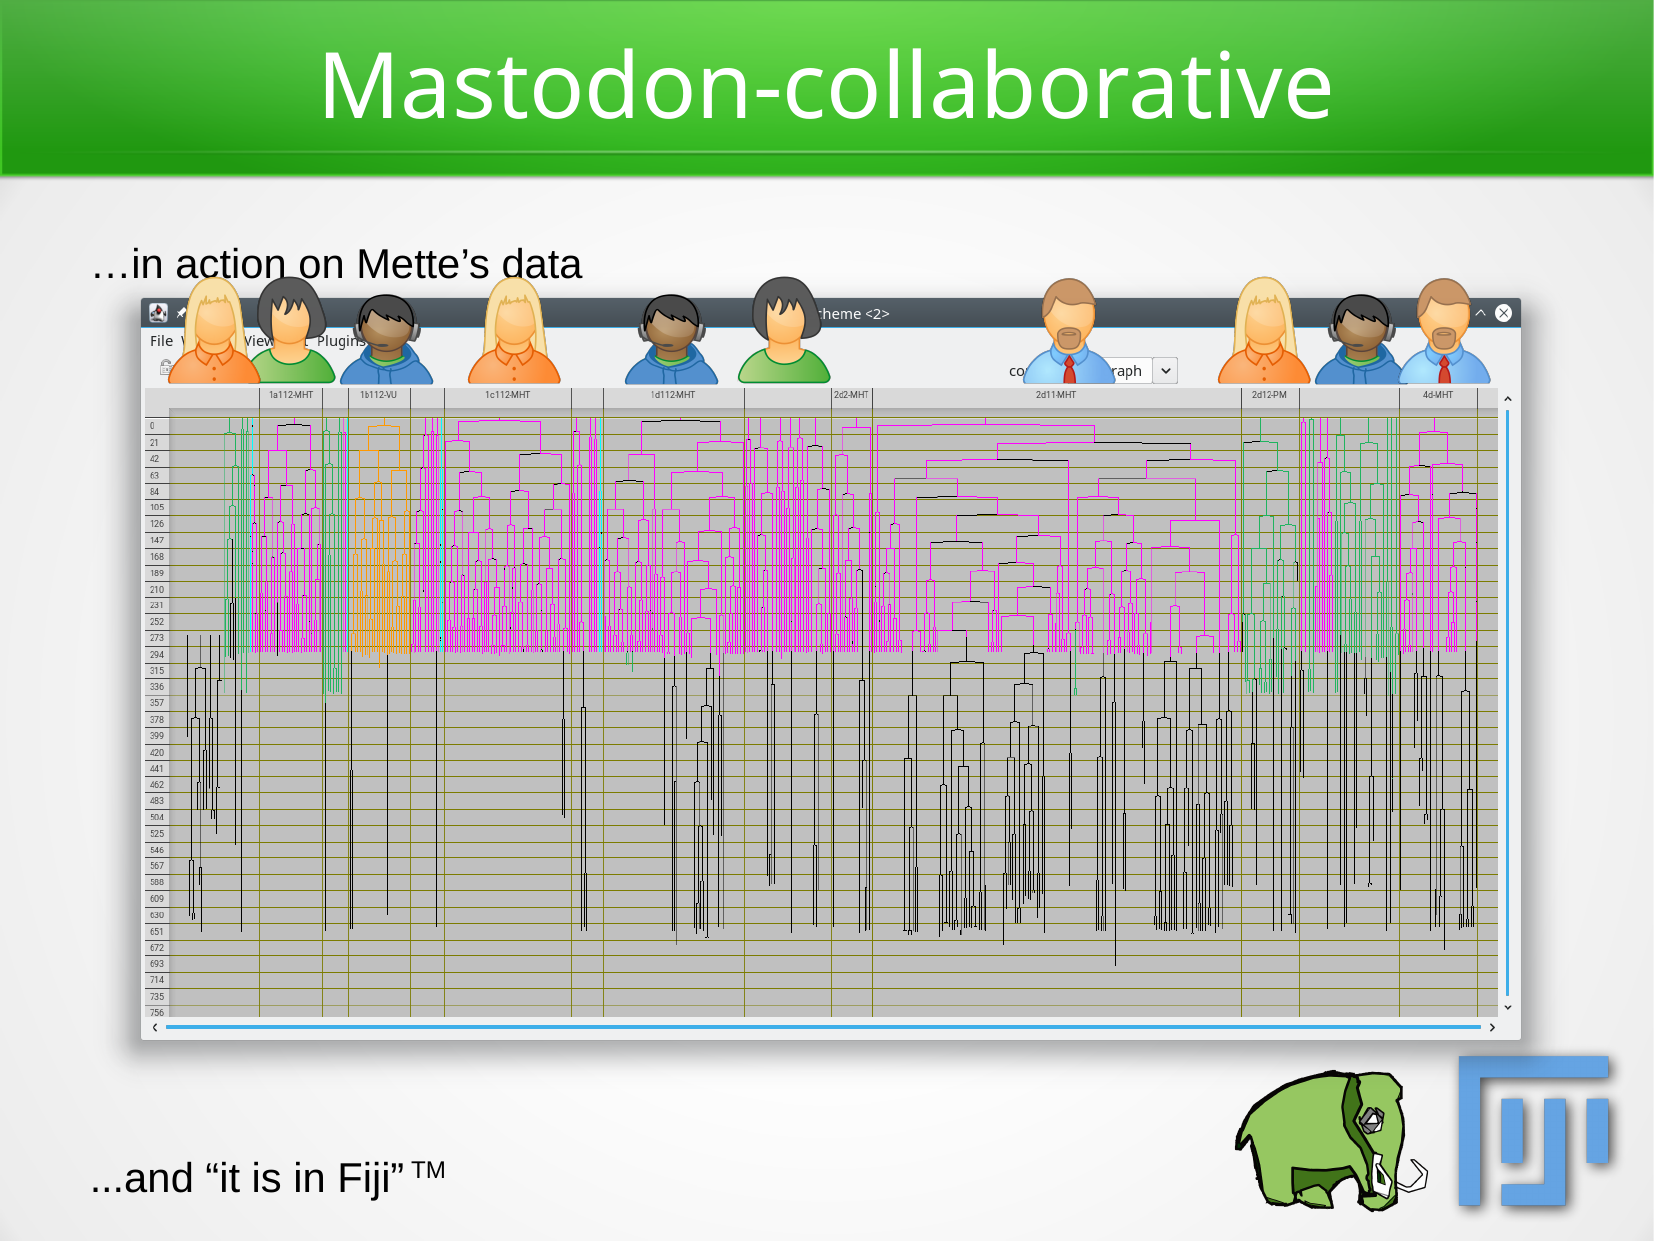

# Mastodon-collaborative
…in action on Mette’s data
...and “it is in Fiji” TM